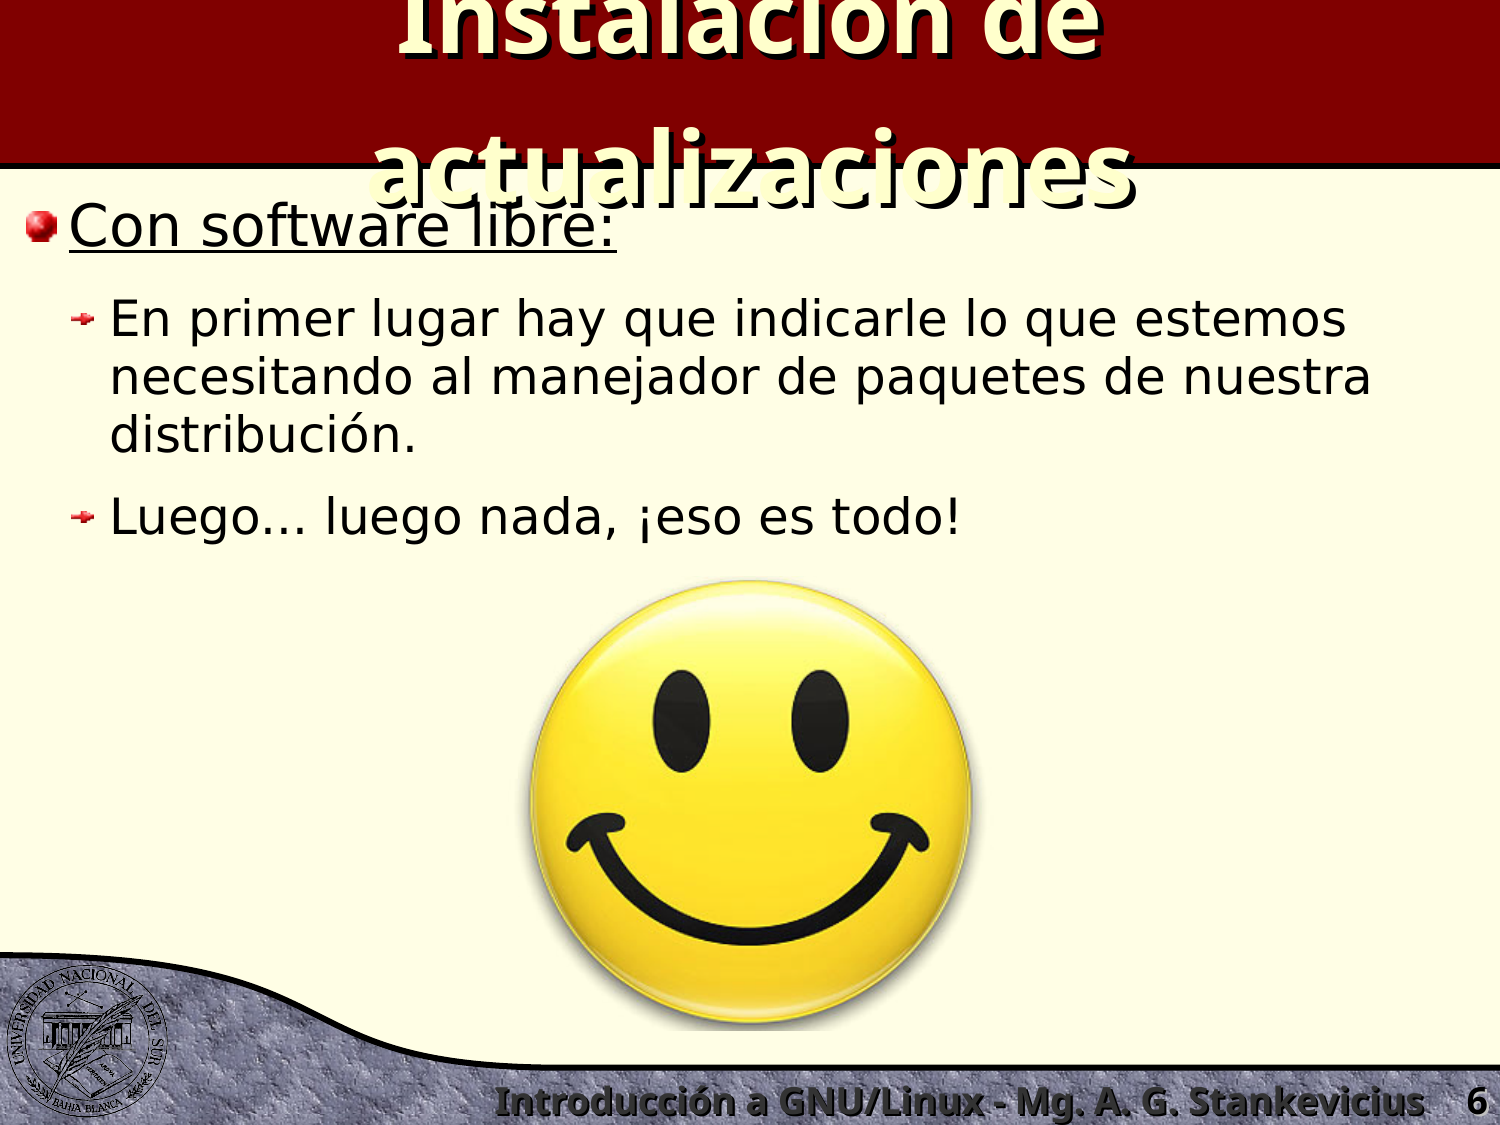

# Instalación de actualizaciones
Con software libre:
En primer lugar hay que indicarle lo que estemos necesitando al manejador de paquetes de nuestra distribución.
Luego... luego nada, ¡eso es todo!
6